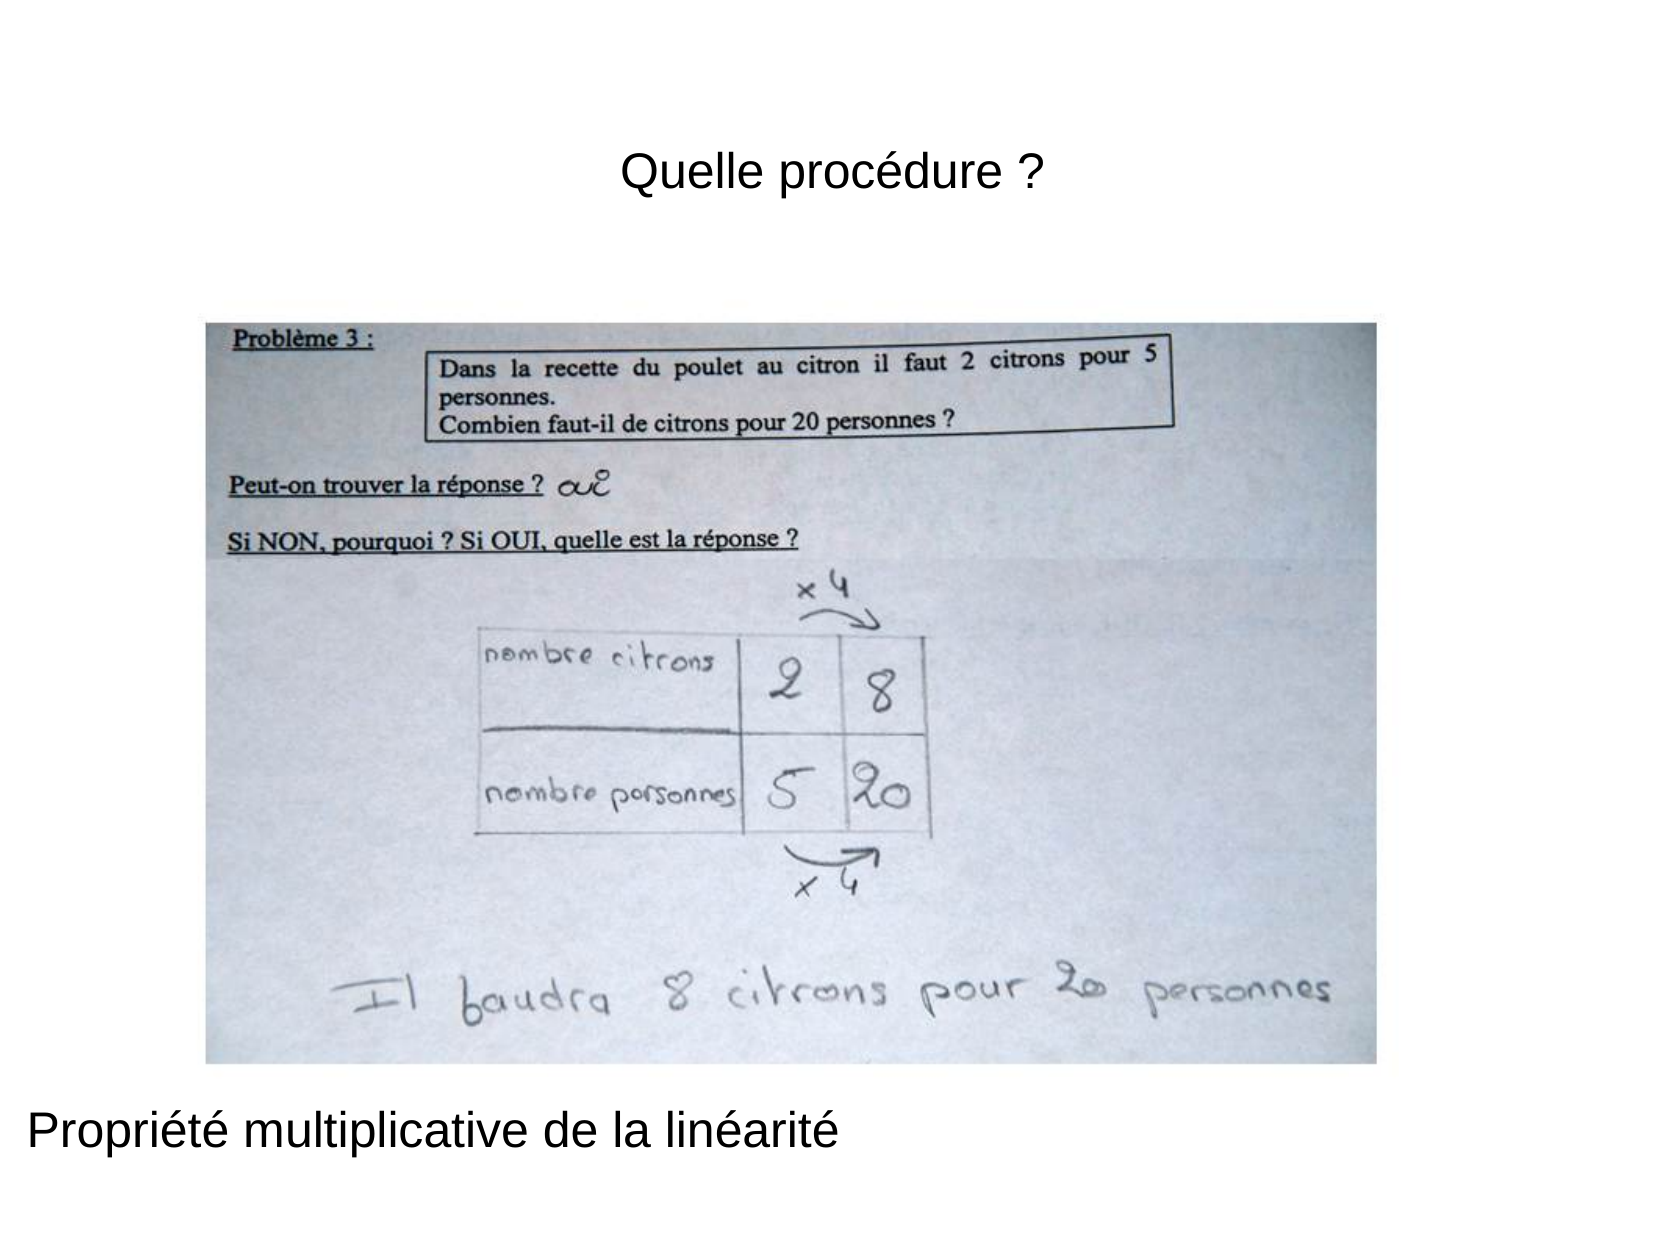

Quelle procédure ?
Propriété multiplicative de la linéarité